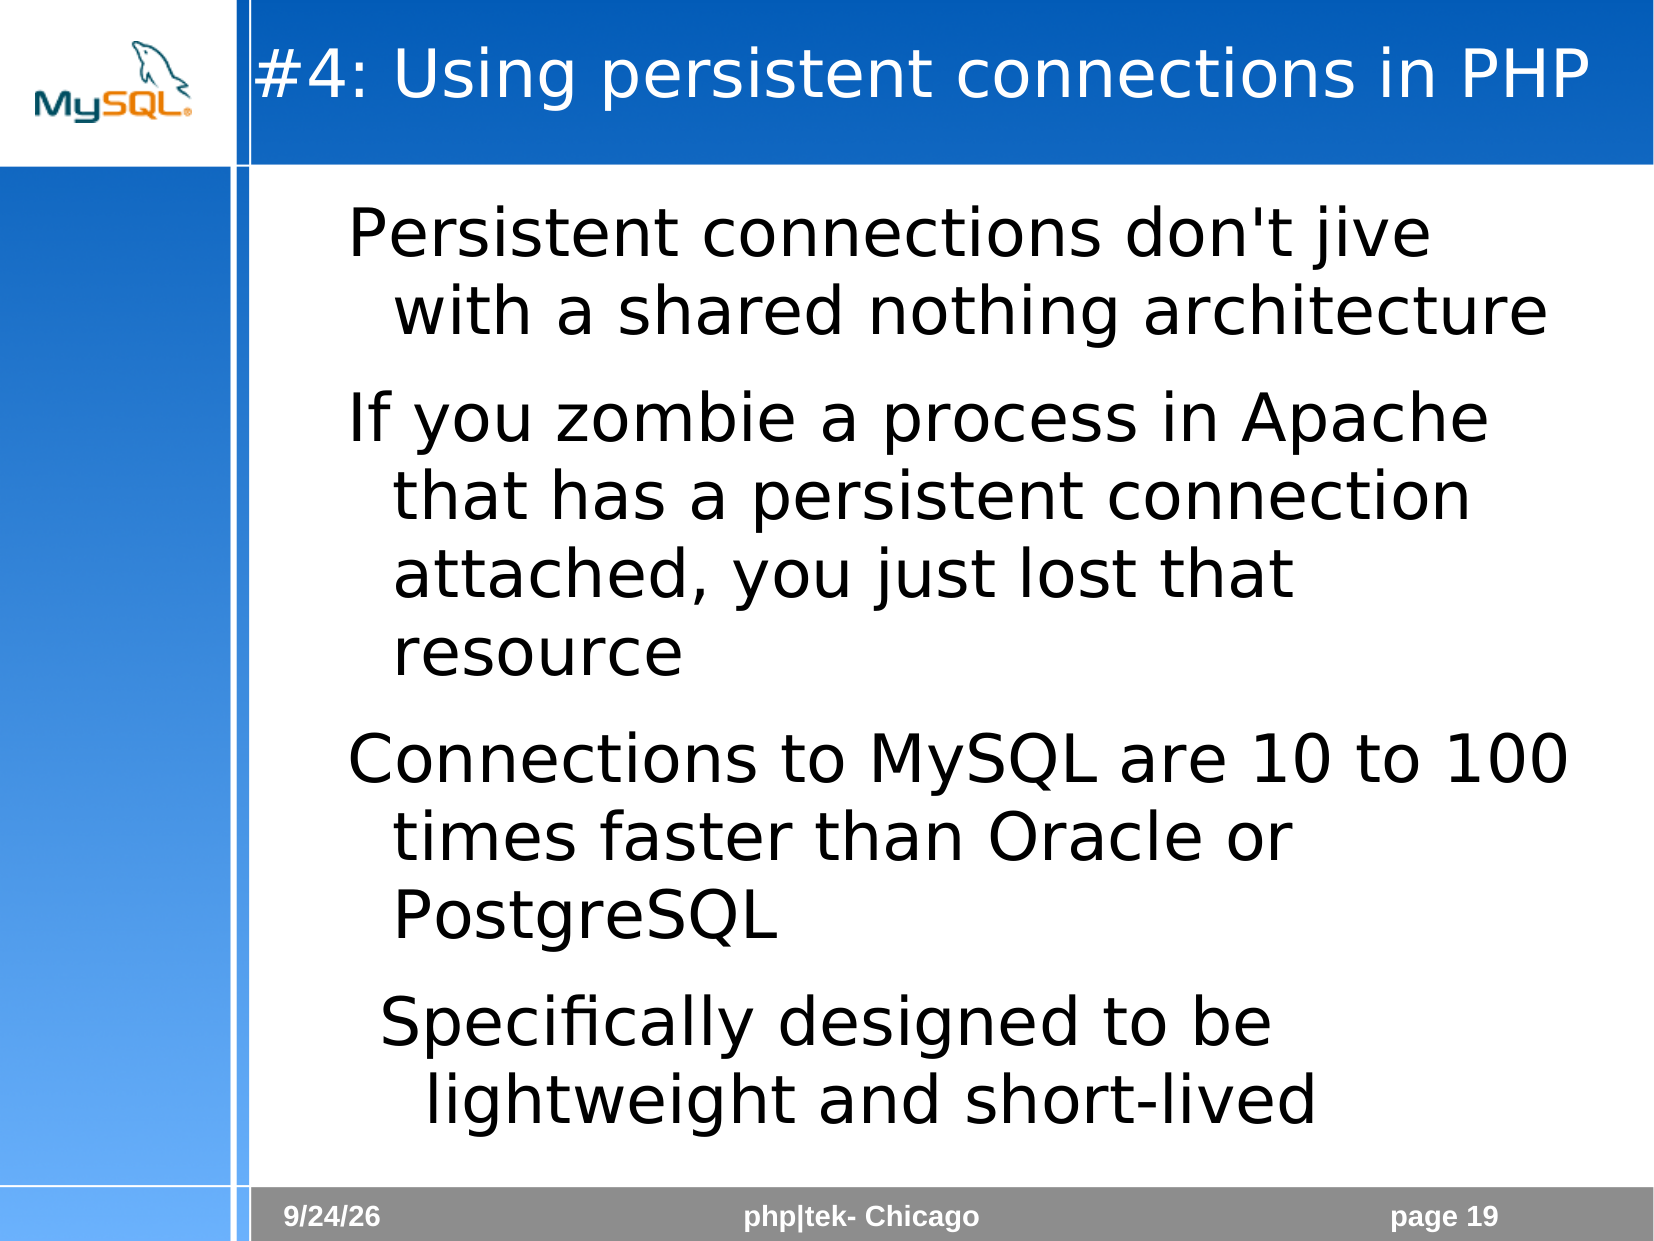

# #4: Using persistent connections in PHP
Persistent connections don't jive with a shared nothing architecture
If you zombie a process in Apache that has a persistent connection attached, you just lost that resource
Connections to MySQL are 10 to 100 times faster than Oracle or PostgreSQL
Specifically designed to be lightweight and short-lived